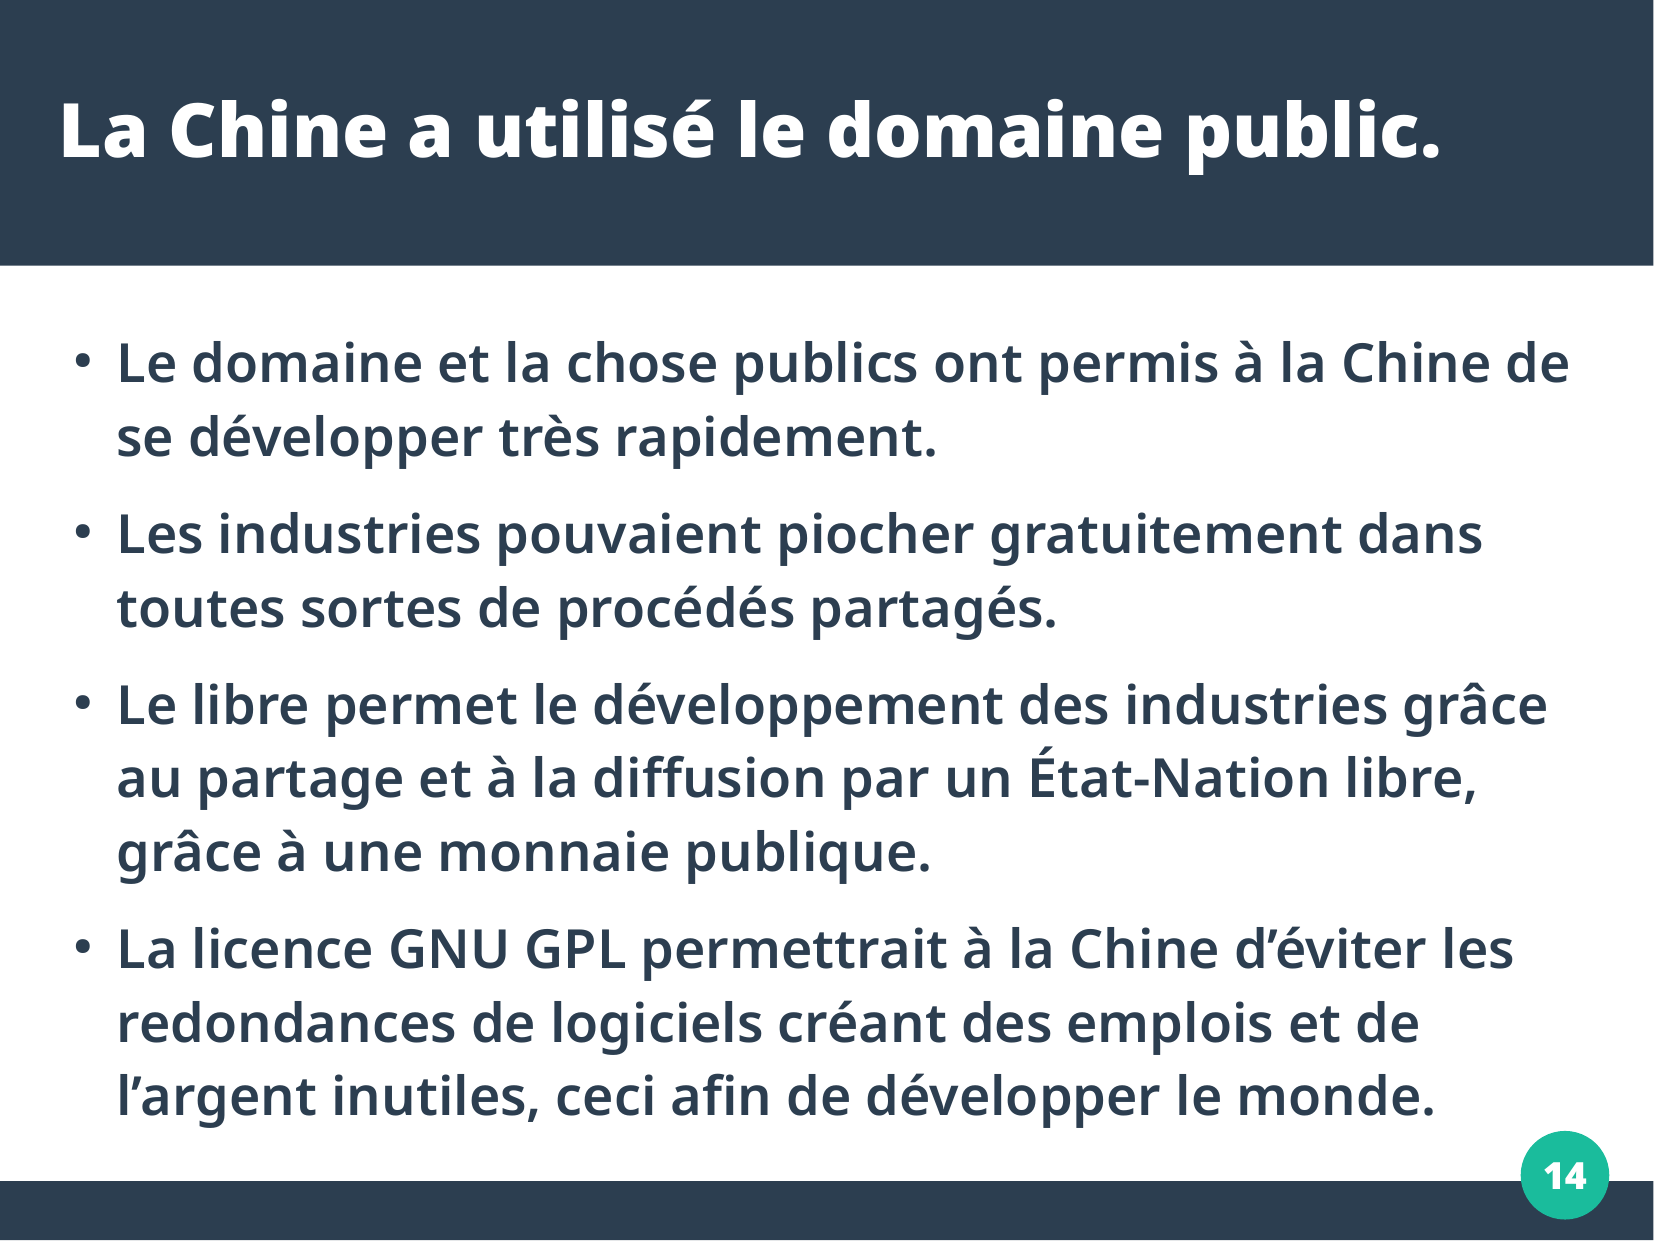

# La Chine a utilisé le domaine public.
Le domaine et la chose publics ont permis à la Chine de se développer très rapidement.
Les industries pouvaient piocher gratuitement dans toutes sortes de procédés partagés.
Le libre permet le développement des industries grâce au partage et à la diffusion par un État-Nation libre, grâce à une monnaie publique.
La licence GNU GPL permettrait à la Chine d’éviter les redondances de logiciels créant des emplois et de l’argent inutiles, ceci afin de développer le monde.
14